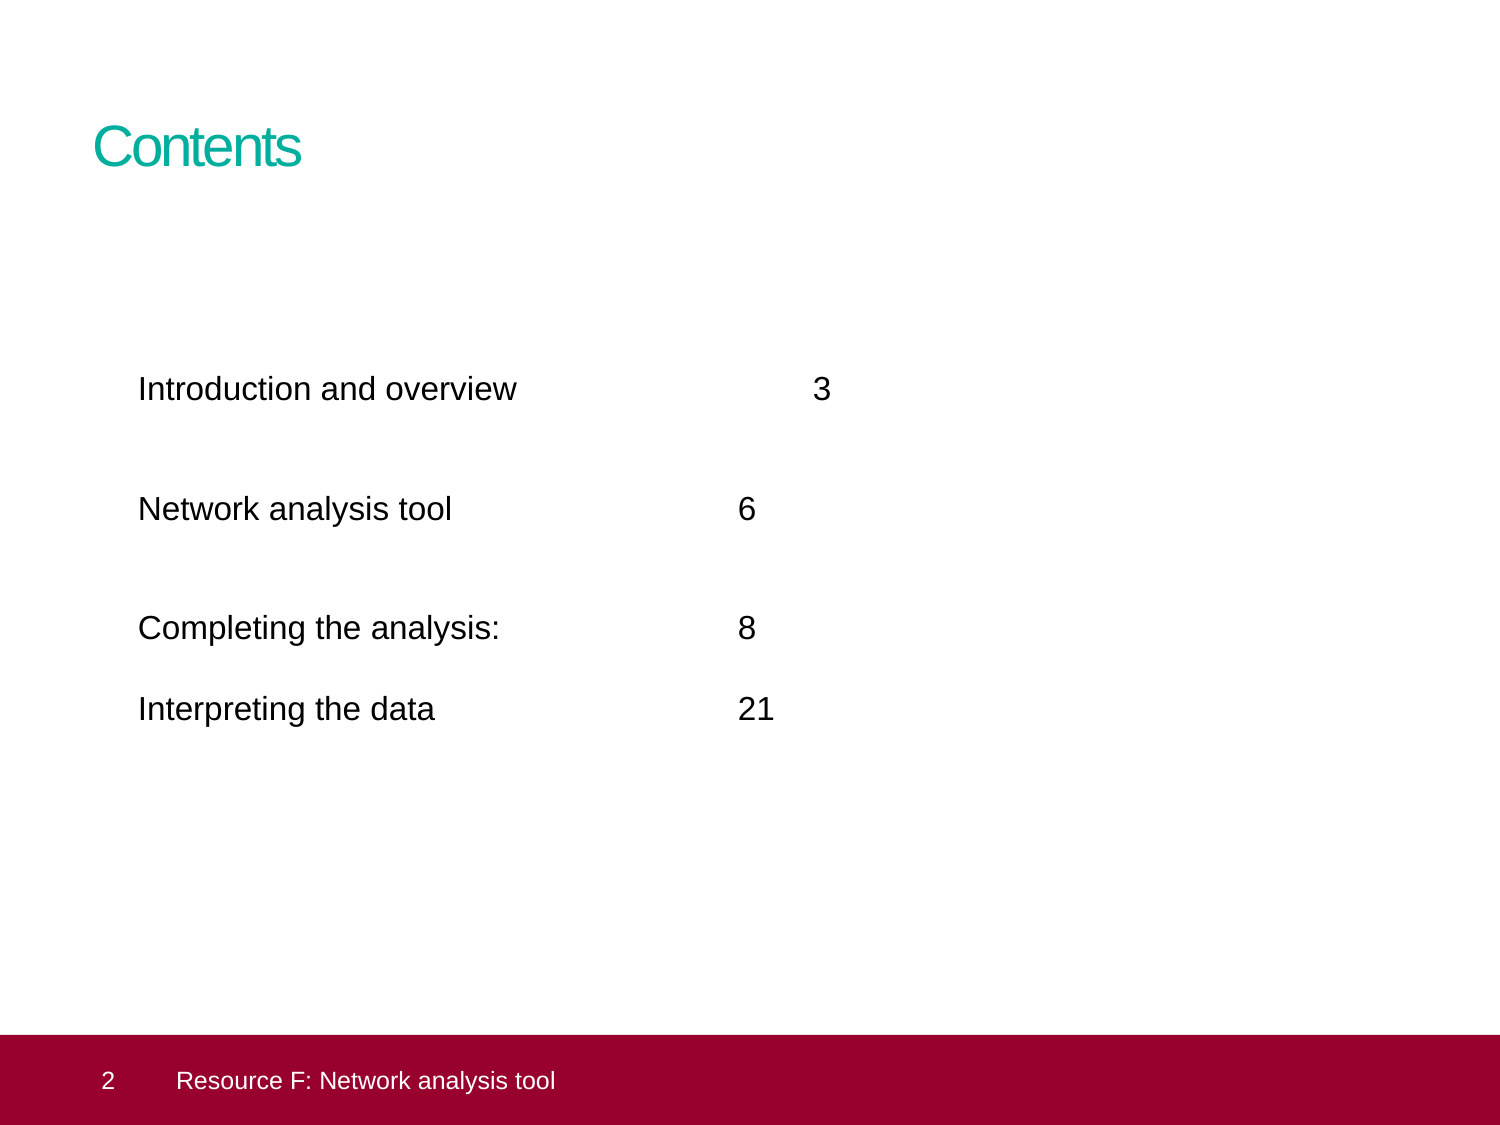

# Contents
Introduction and overview 				3
Network analysis tool 				6
Completing the analysis: 				8
Interpreting the data 				21
Resource F: Network analysis tool